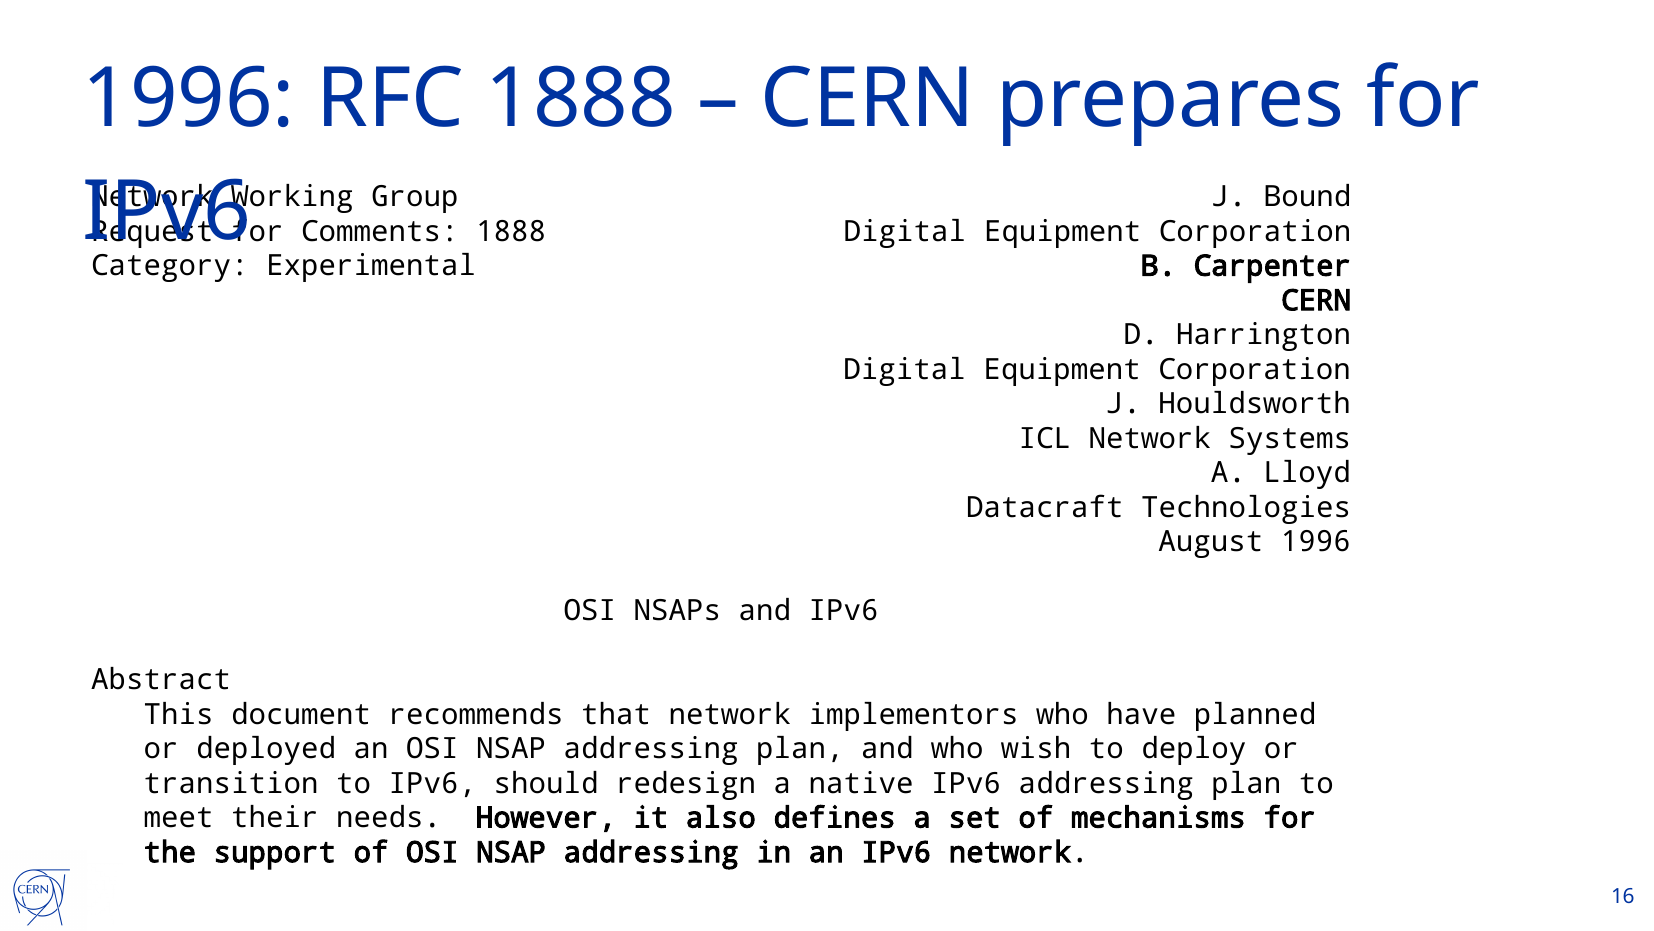

# 1996: RFC 1888 – CERN prepares for IPv6
Network Working Group J. Bound
Request for Comments: 1888 Digital Equipment Corporation
Category: Experimental B. Carpenter
 CERN
 D. Harrington
 Digital Equipment Corporation
 J. Houldsworth
 ICL Network Systems
 A. Lloyd
 Datacraft Technologies
 August 1996
 OSI NSAPs and IPv6
Abstract
 This document recommends that network implementors who have planned
 or deployed an OSI NSAP addressing plan, and who wish to deploy or
 transition to IPv6, should redesign a native IPv6 addressing plan to
 meet their needs. However, it also defines a set of mechanisms for
 the support of OSI NSAP addressing in an IPv6 network.